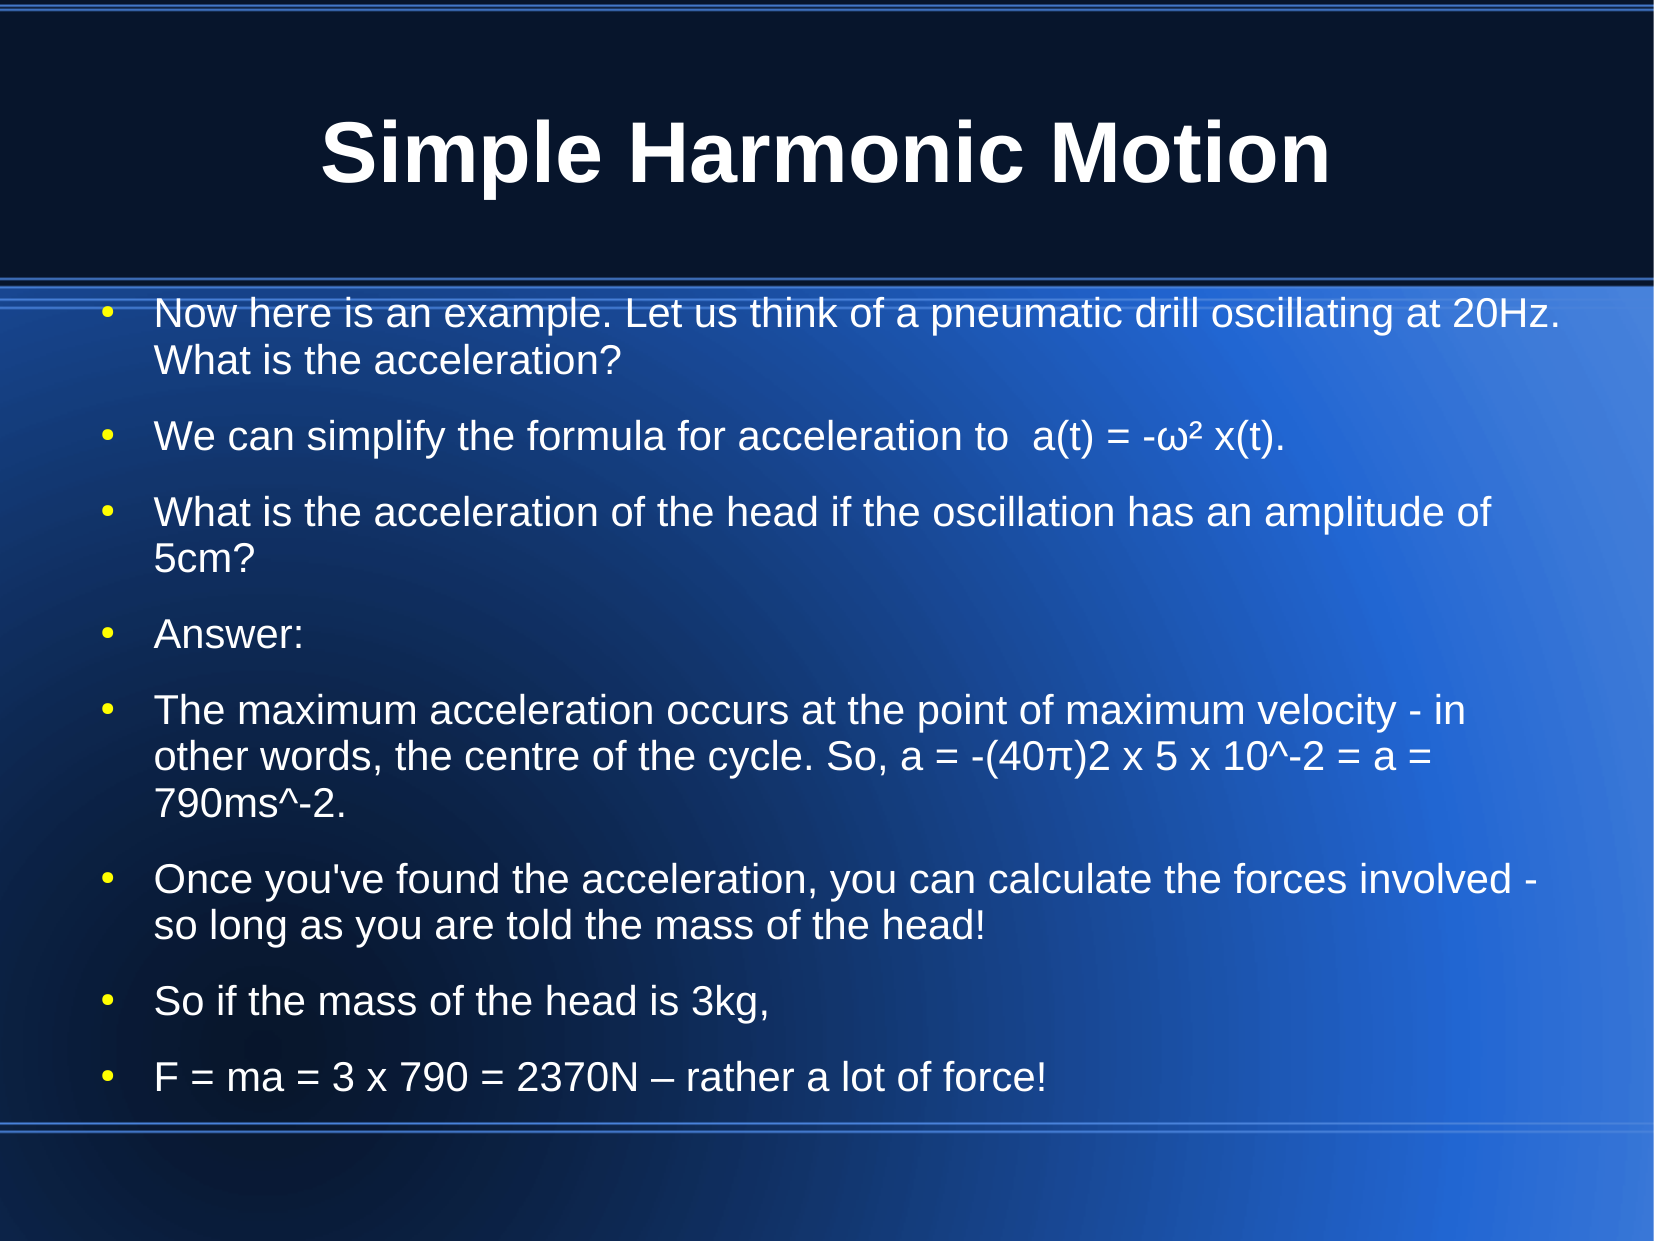

# Simple Harmonic Motion
Now here is an example. Let us think of a pneumatic drill oscillating at 20Hz. What is the acceleration?
We can simplify the formula for acceleration to a(t) = -ω² x(t).
What is the acceleration of the head if the oscillation has an amplitude of 5cm?
Answer:
The maximum acceleration occurs at the point of maximum velocity - in other words, the centre of the cycle. So, a = -(40π)2 x 5 x 10^-2 = a = 790ms^-2.
Once you've found the acceleration, you can calculate the forces involved - so long as you are told the mass of the head!
So if the mass of the head is 3kg,
F = ma = 3 x 790 = 2370N – rather a lot of force!